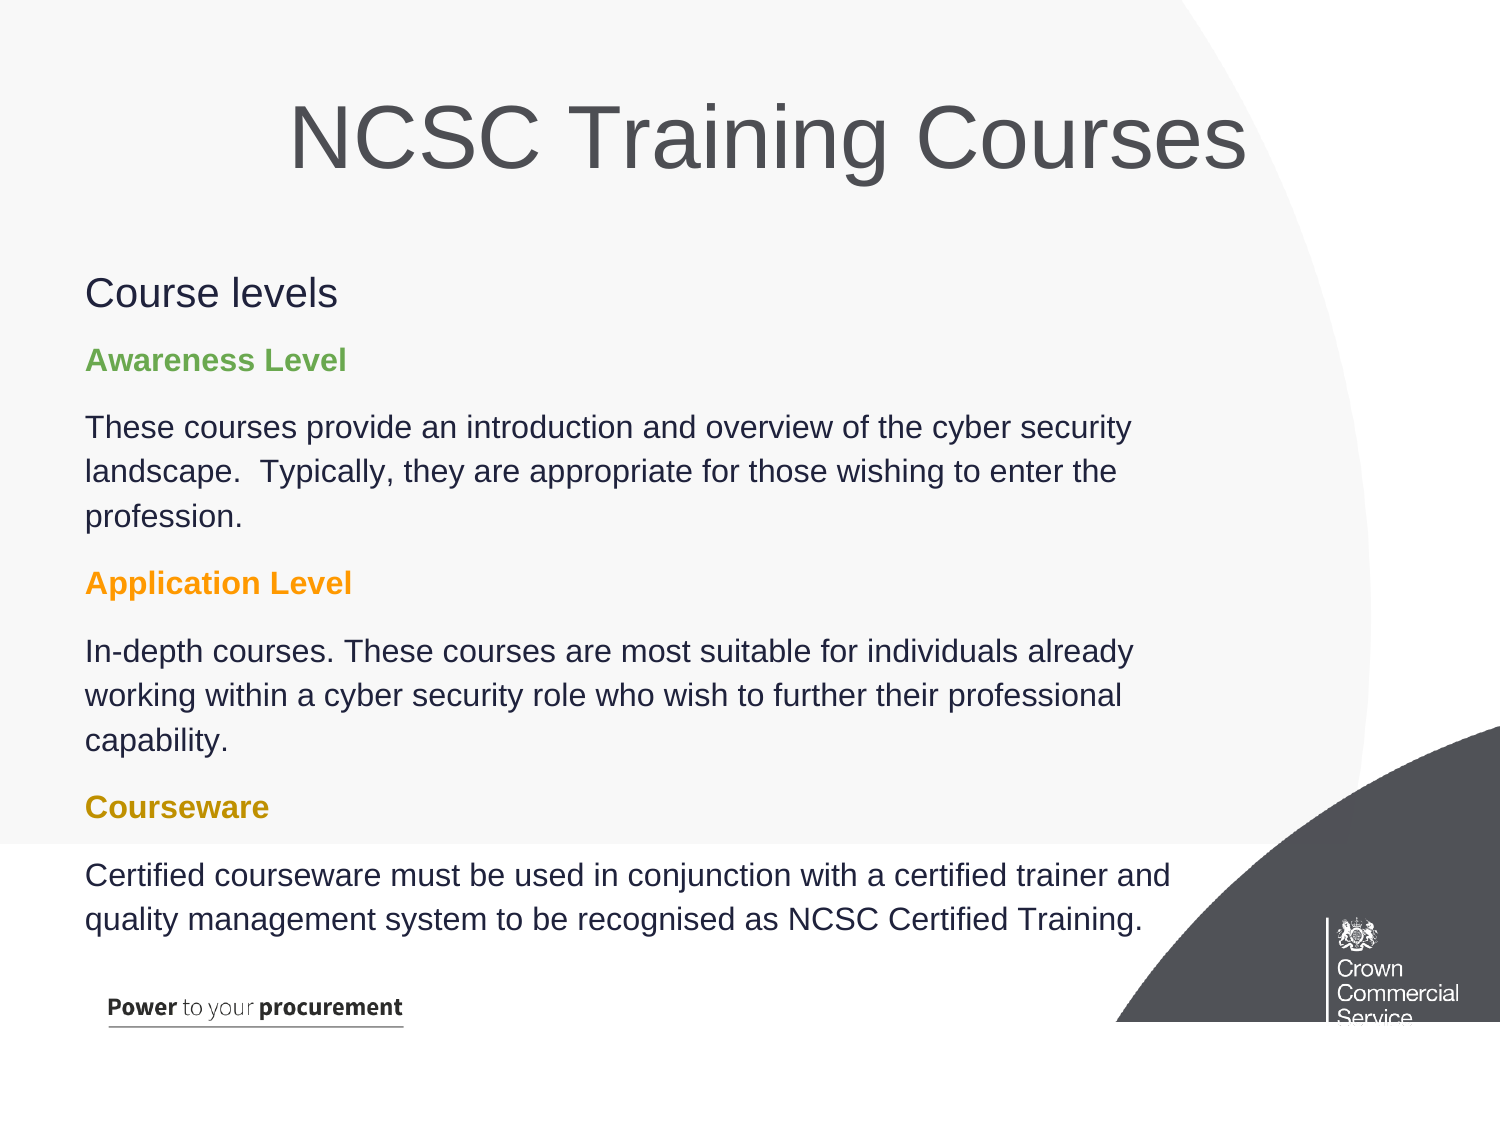

# NCSC Training Courses
Course levels
Awareness Level
These courses provide an introduction and overview of the cyber security landscape. Typically, they are appropriate for those wishing to enter the profession.
Application Level
In-depth courses. These courses are most suitable for individuals already working within a cyber security role who wish to further their professional capability.
Courseware
Certified courseware must be used in conjunction with a certified trainer and quality management system to be recognised as NCSC Certified Training.